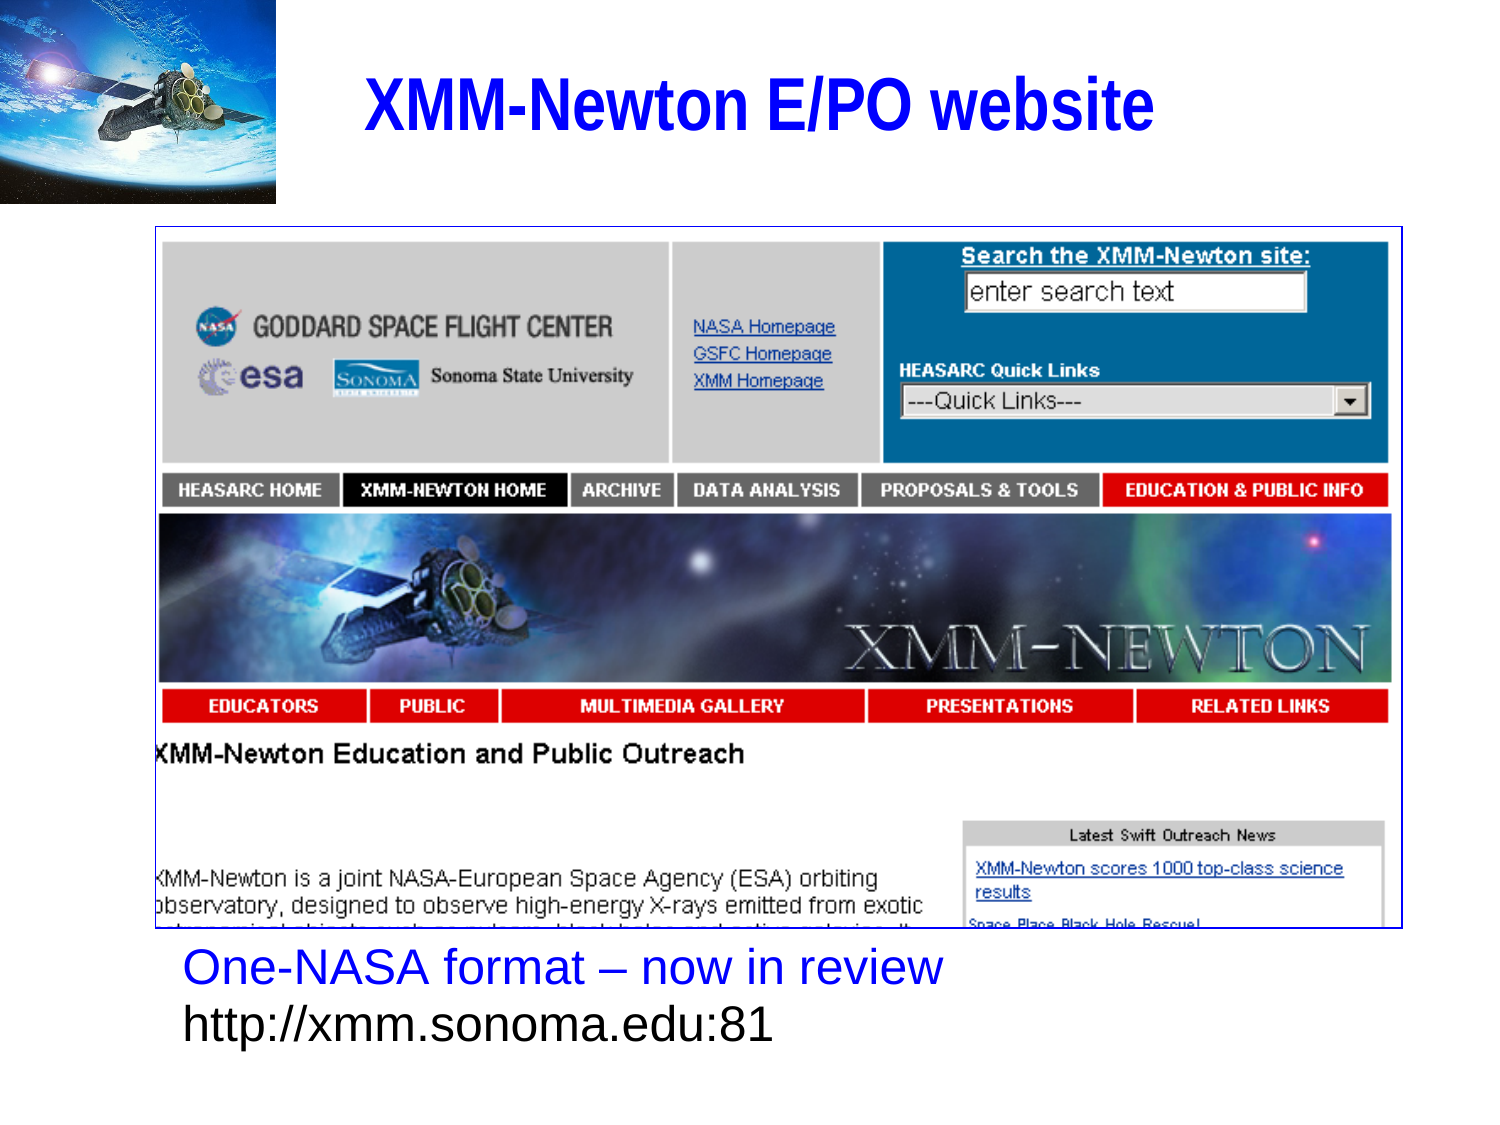

XMM-Newton E/PO website
# One-NASA format – now in review
http://xmm.sonoma.edu:81